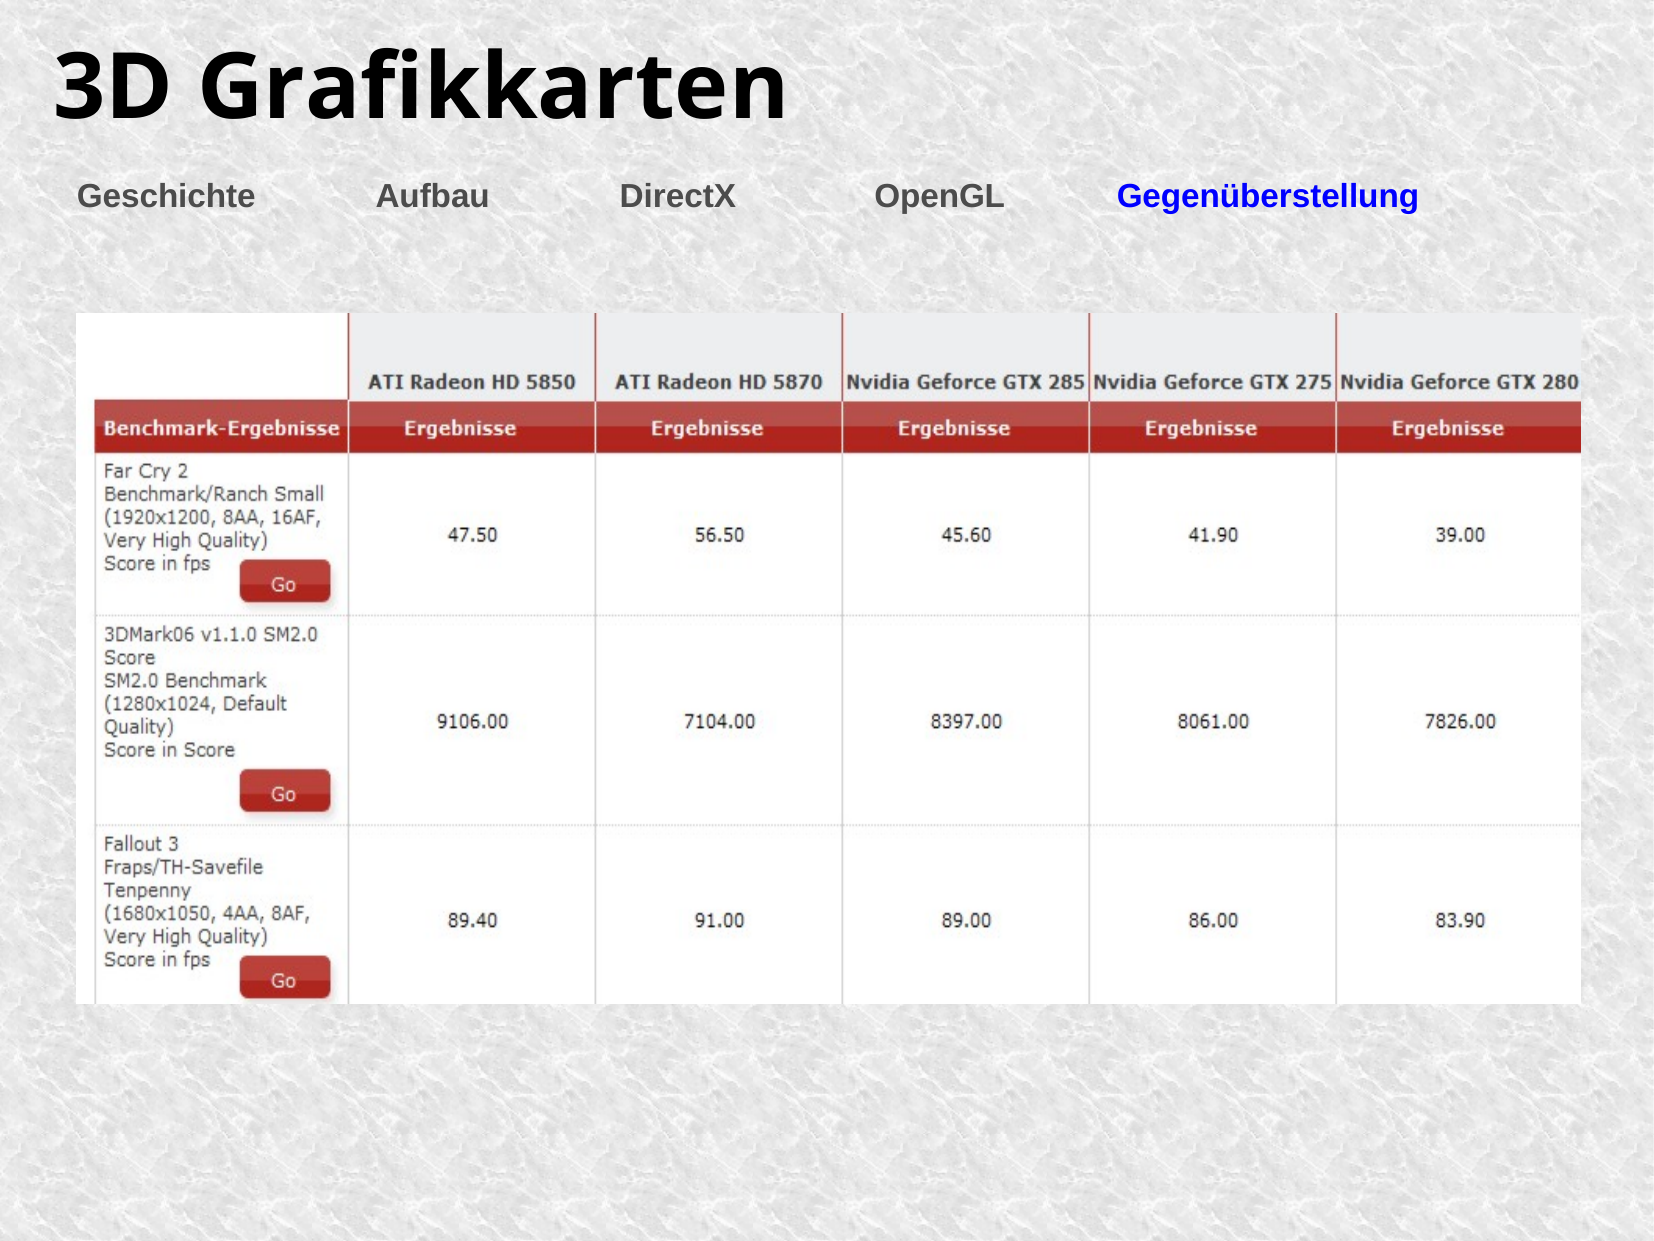

# 3D Grafikkarten
Geschichte Aufbau DirectX OpenGL Gegenüberstellung